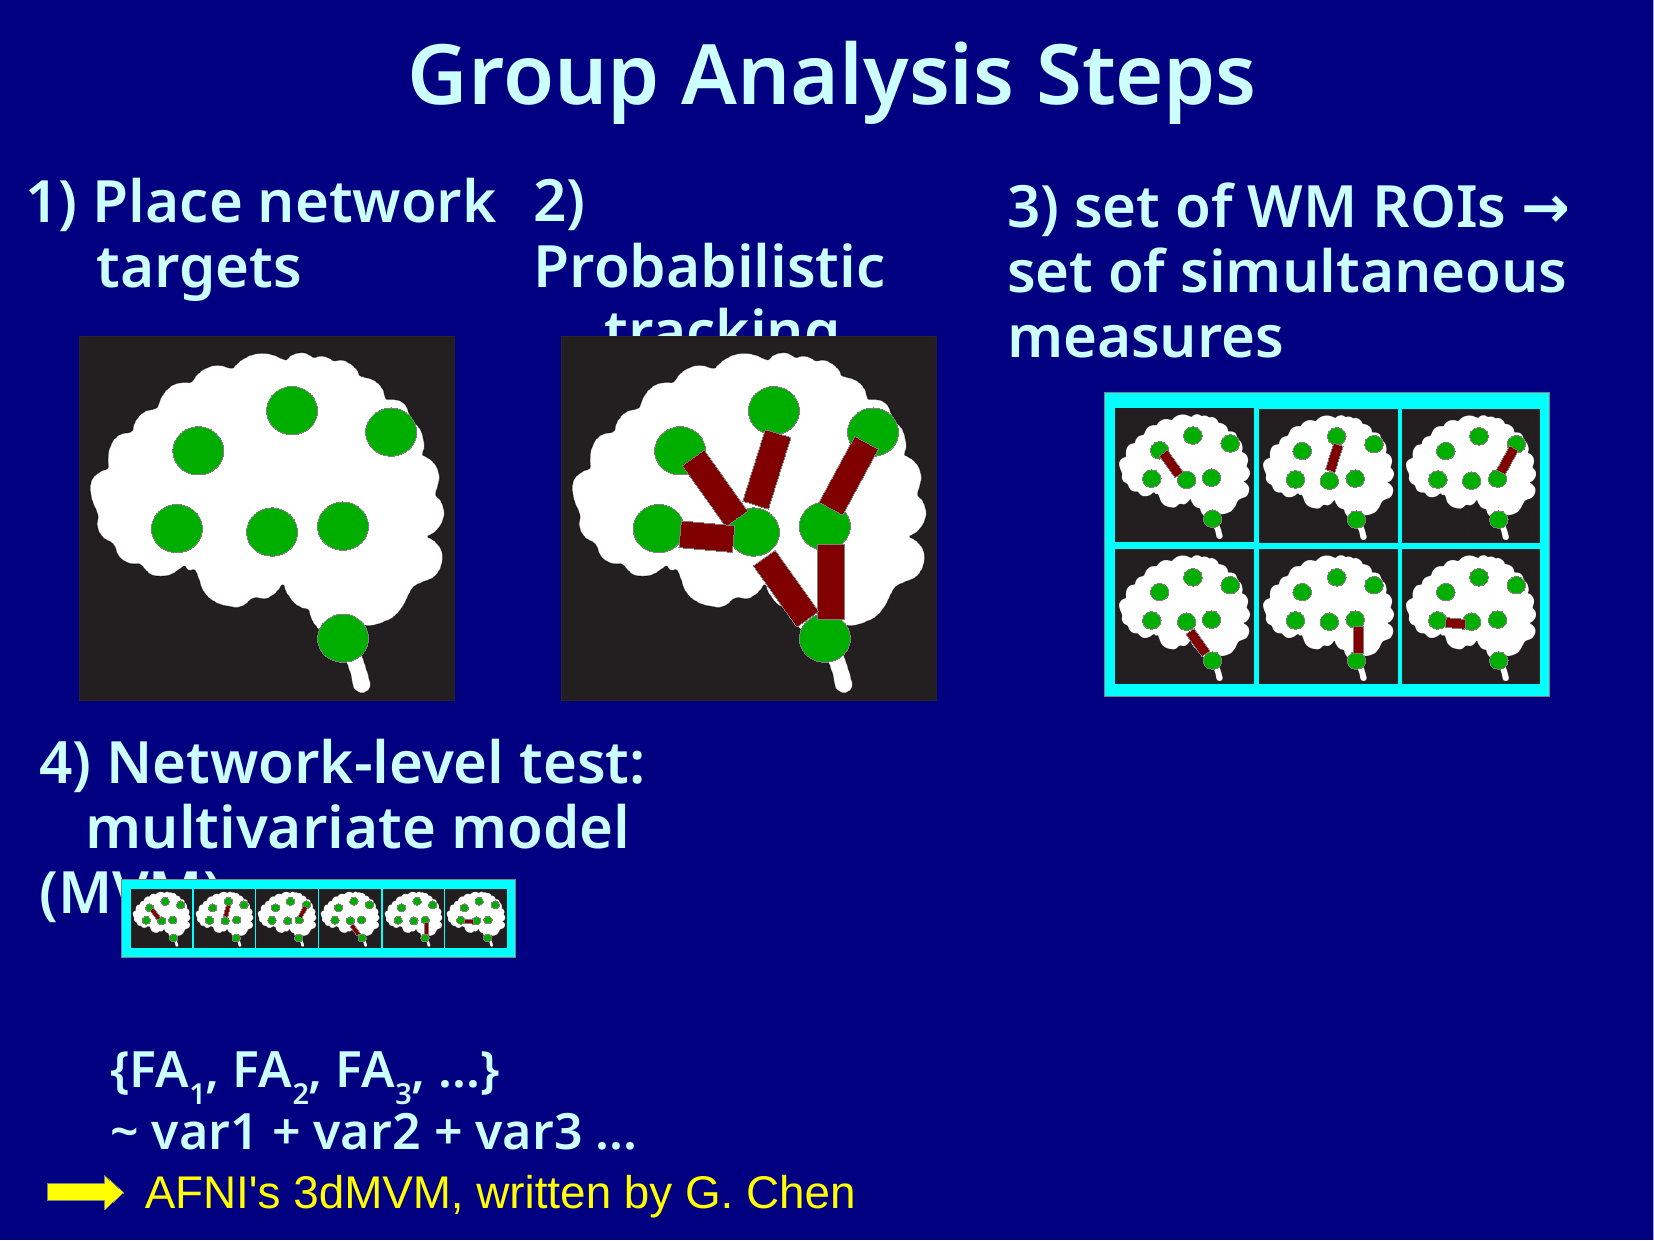

# Group Analysis Steps
1) Place network
targets
2) Probabilistic
tracking
3) set of WM ROIs →
set of simultaneous measures
4) Network-level test:
 multivariate model (MVM)
{FA1, FA2, FA3, ...}
~ var1 + var2 + var3 ...
AFNI's 3dMVM, written by G. Chen